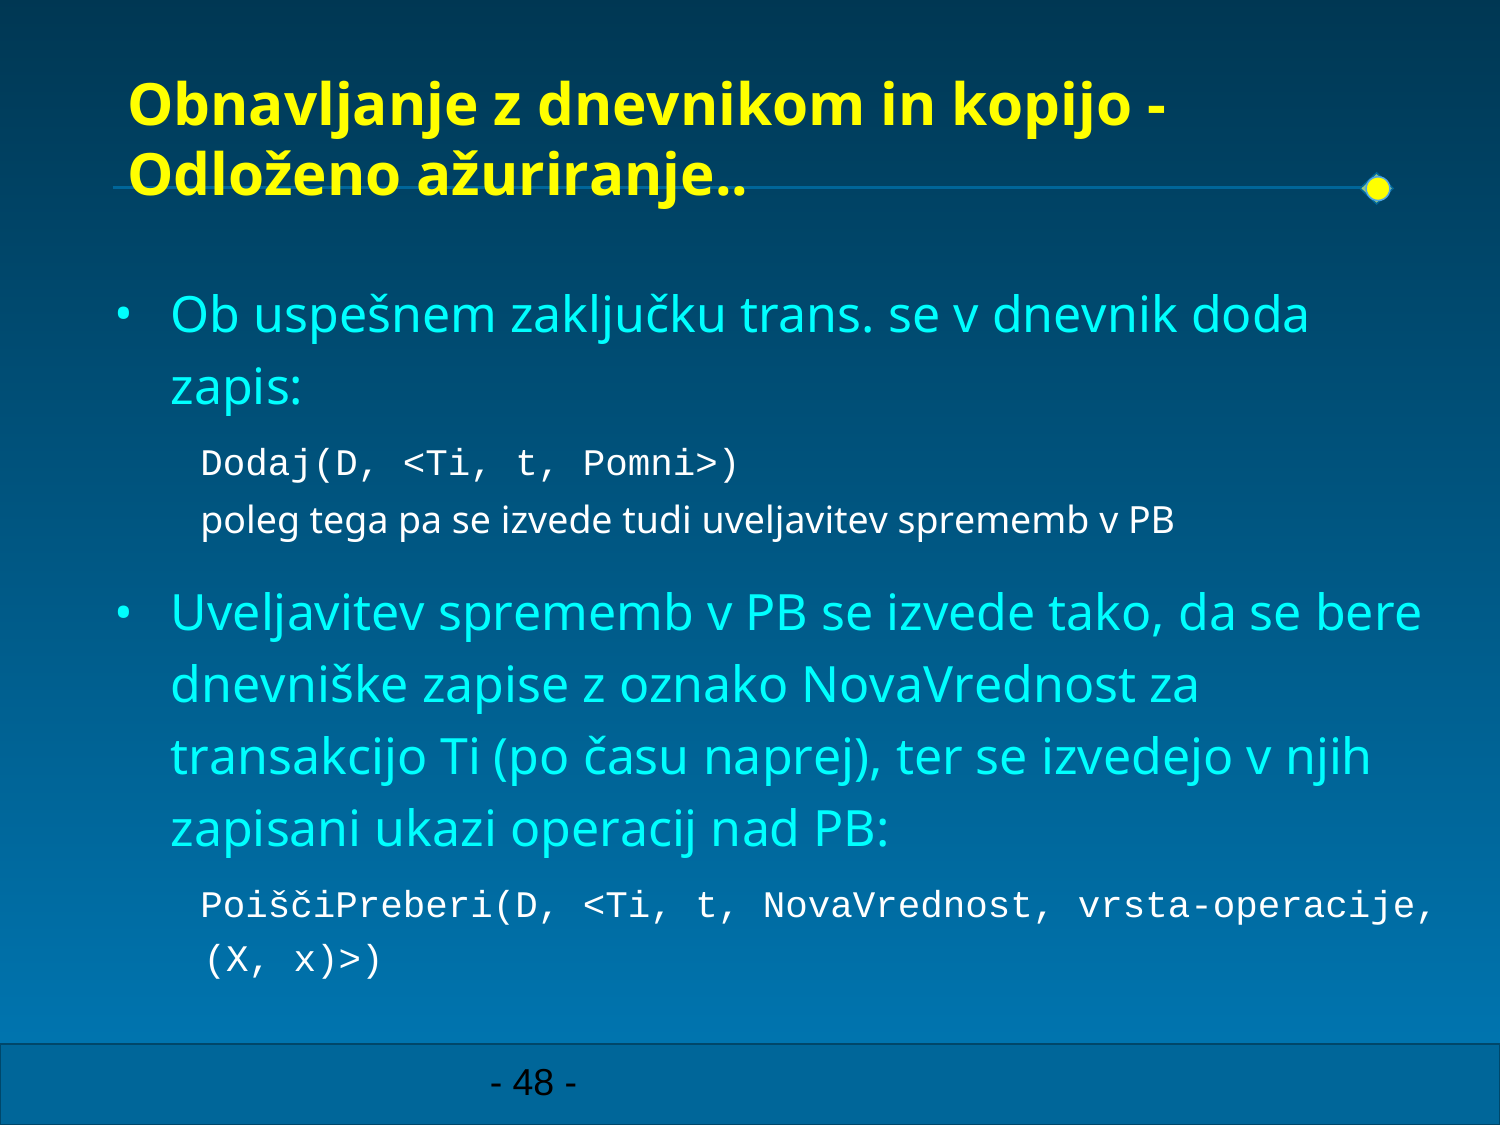

Obnavljanje z dnevnikom in kopijo - Odloženo ažuriranje..
# Ob uspešnem zaključku trans. se v dnevnik doda zapis:
Dodaj(D, <Ti, t, Pomni>)
poleg tega pa se izvede tudi uveljavitev sprememb v PB
Uveljavitev sprememb v PB se izvede tako, da se bere dnevniške zapise z oznako NovaVrednost za transakcijo Ti (po času naprej), ter se izvedejo v njih zapisani ukazi operacij nad PB:
PoiščiPreberi(D, <Ti, t, NovaVrednost, vrsta-operacije, (X, x)>)